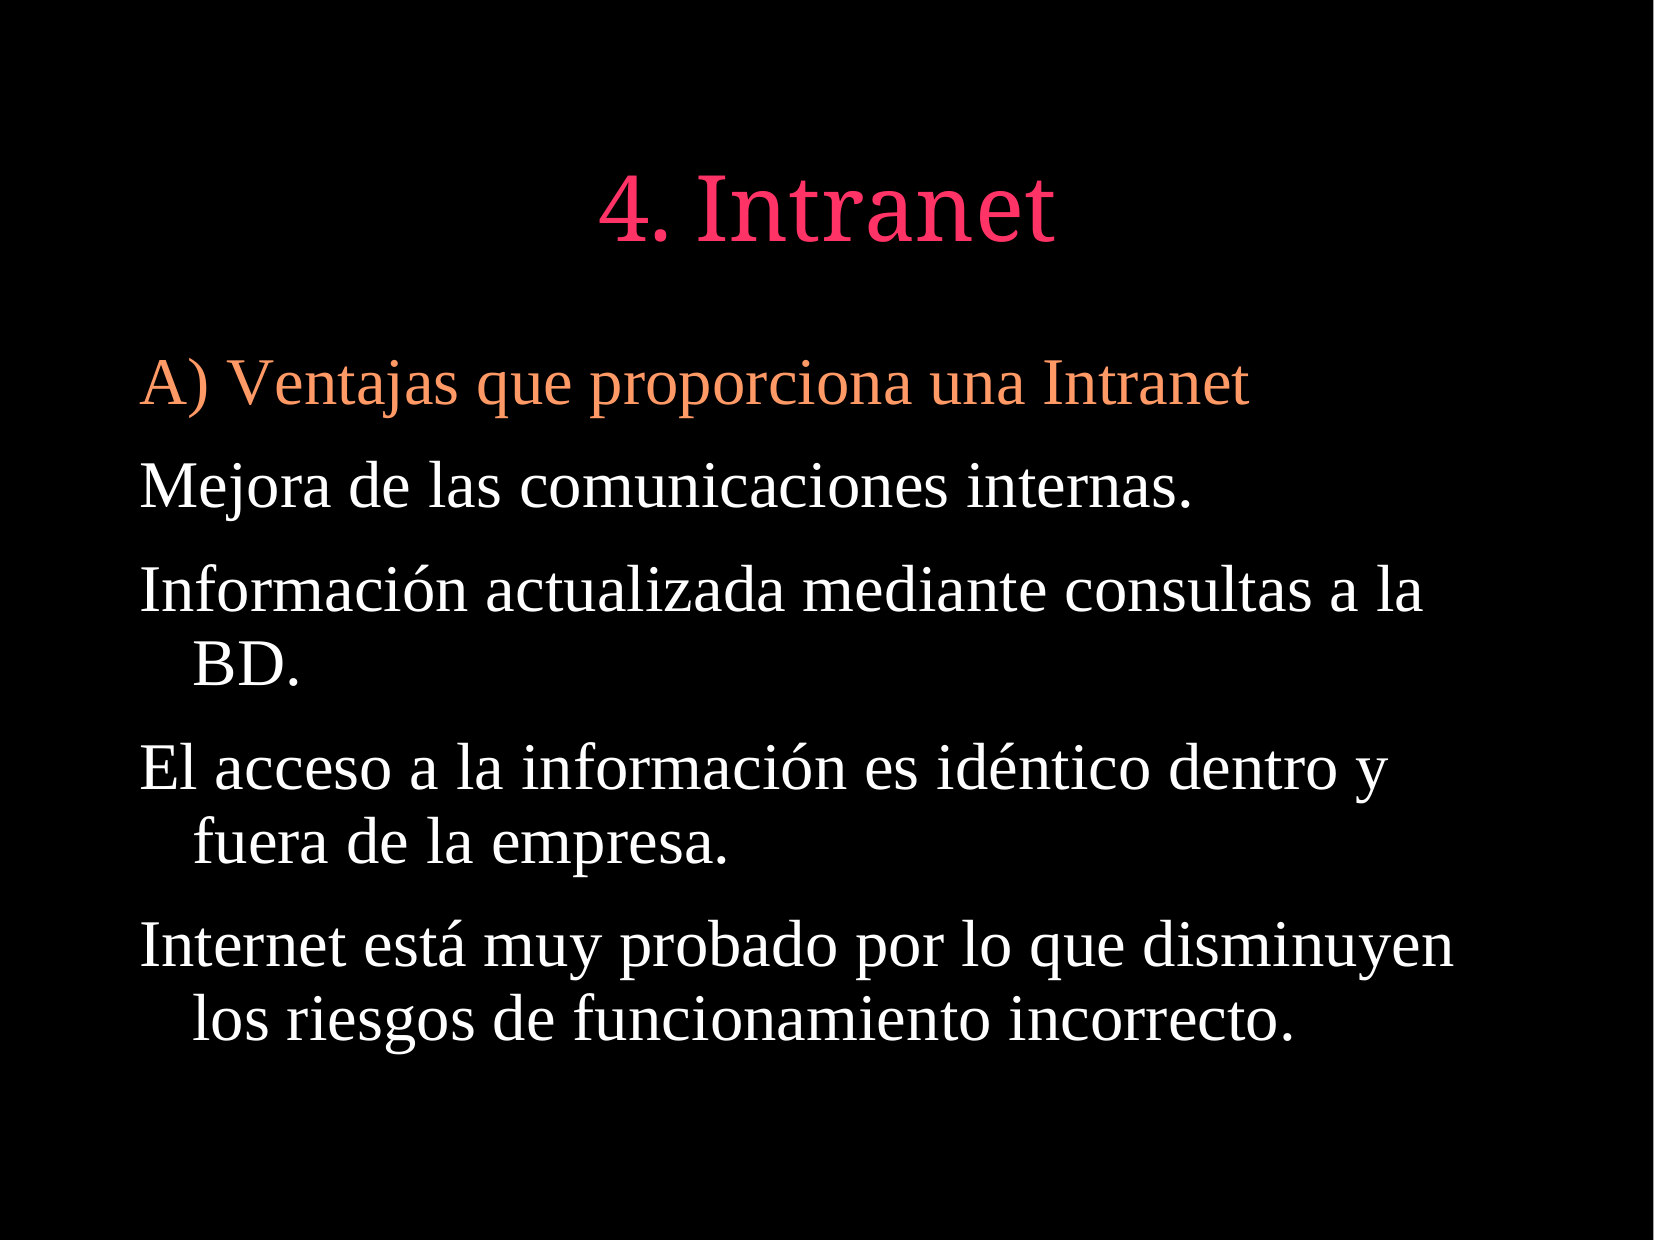

# 4. Intranet
A) Ventajas que proporciona una Intranet
Mejora de las comunicaciones internas.
Información actualizada mediante consultas a la BD.
El acceso a la información es idéntico dentro y fuera de la empresa.
Internet está muy probado por lo que disminuyen los riesgos de funcionamiento incorrecto.